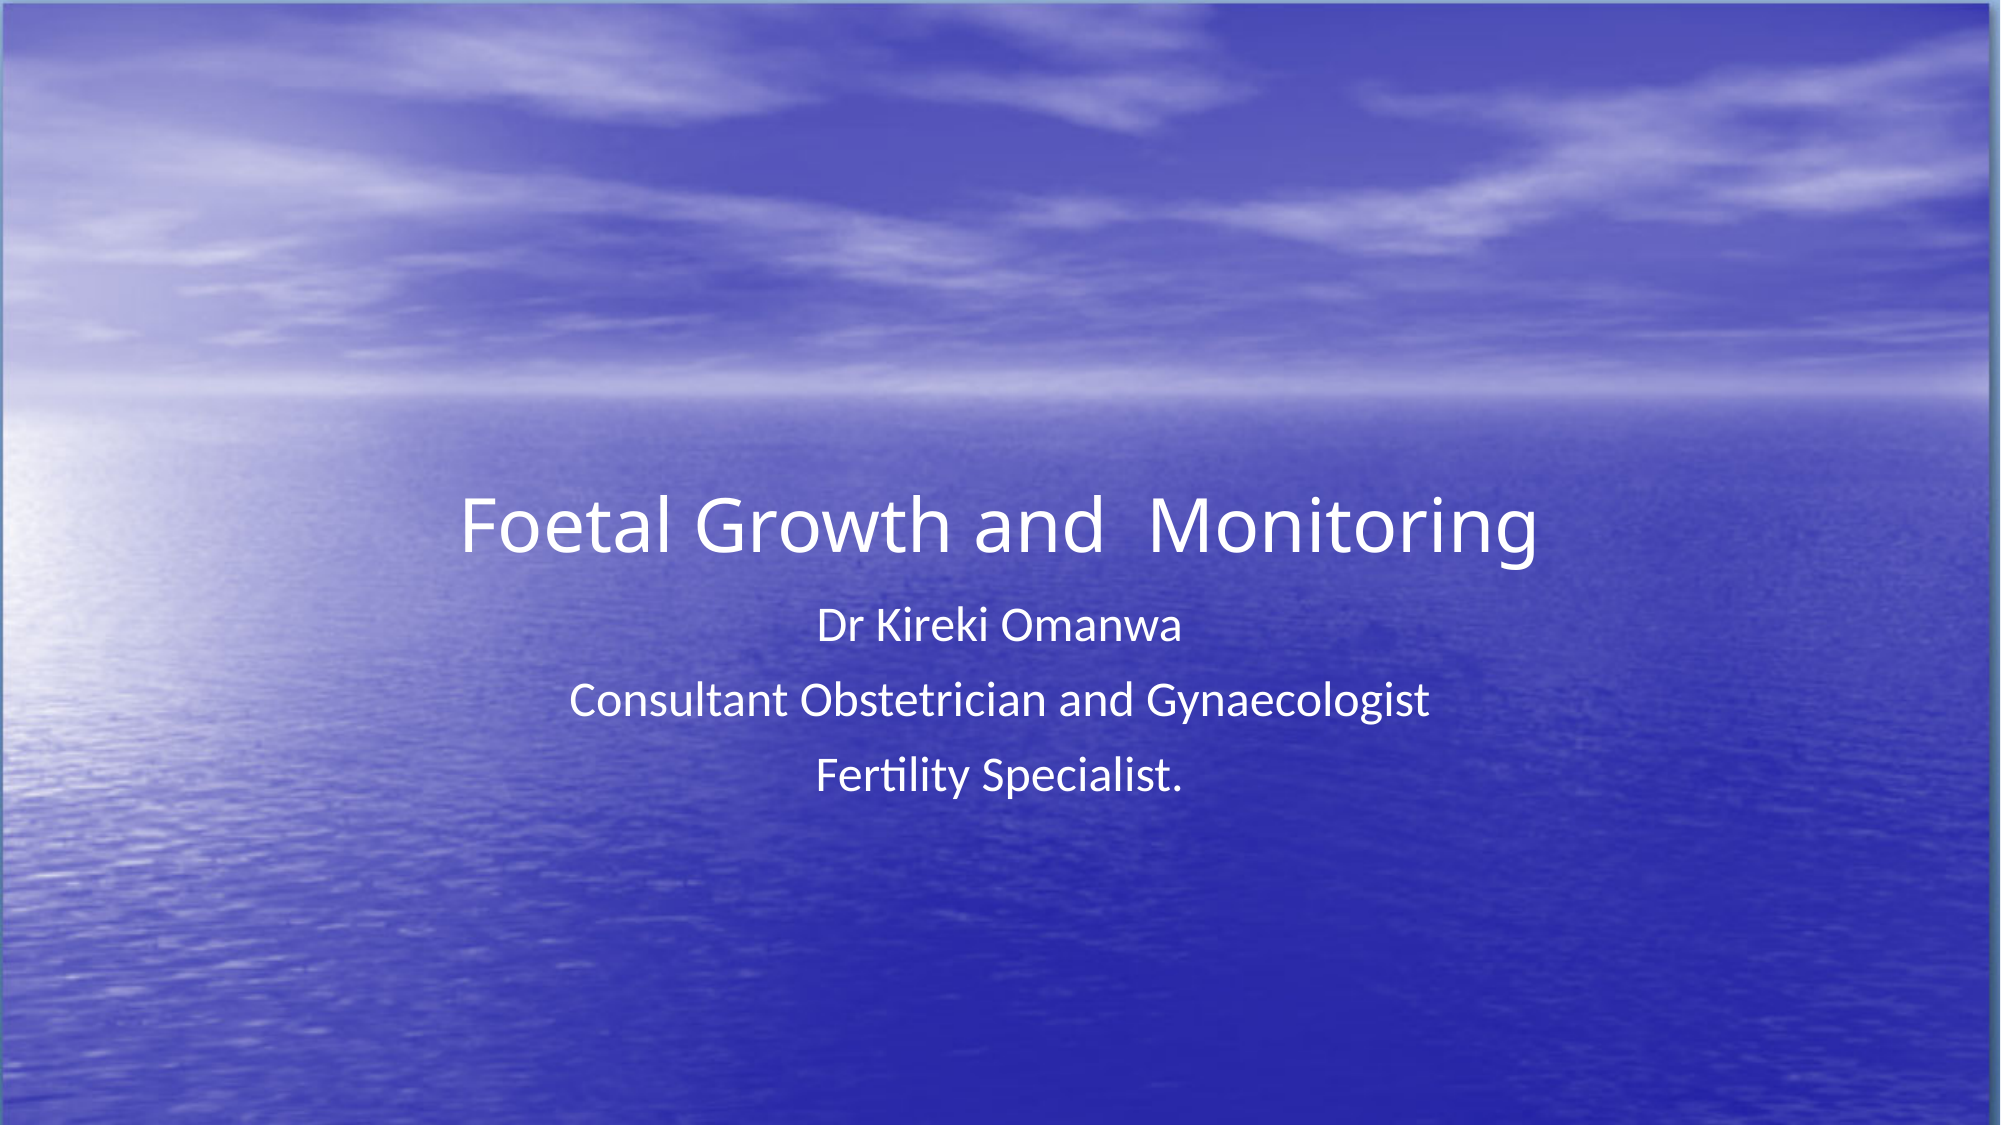

# Foetal Growth and Monitoring
Dr Kireki Omanwa
Consultant Obstetrician and Gynaecologist
Fertility Specialist.